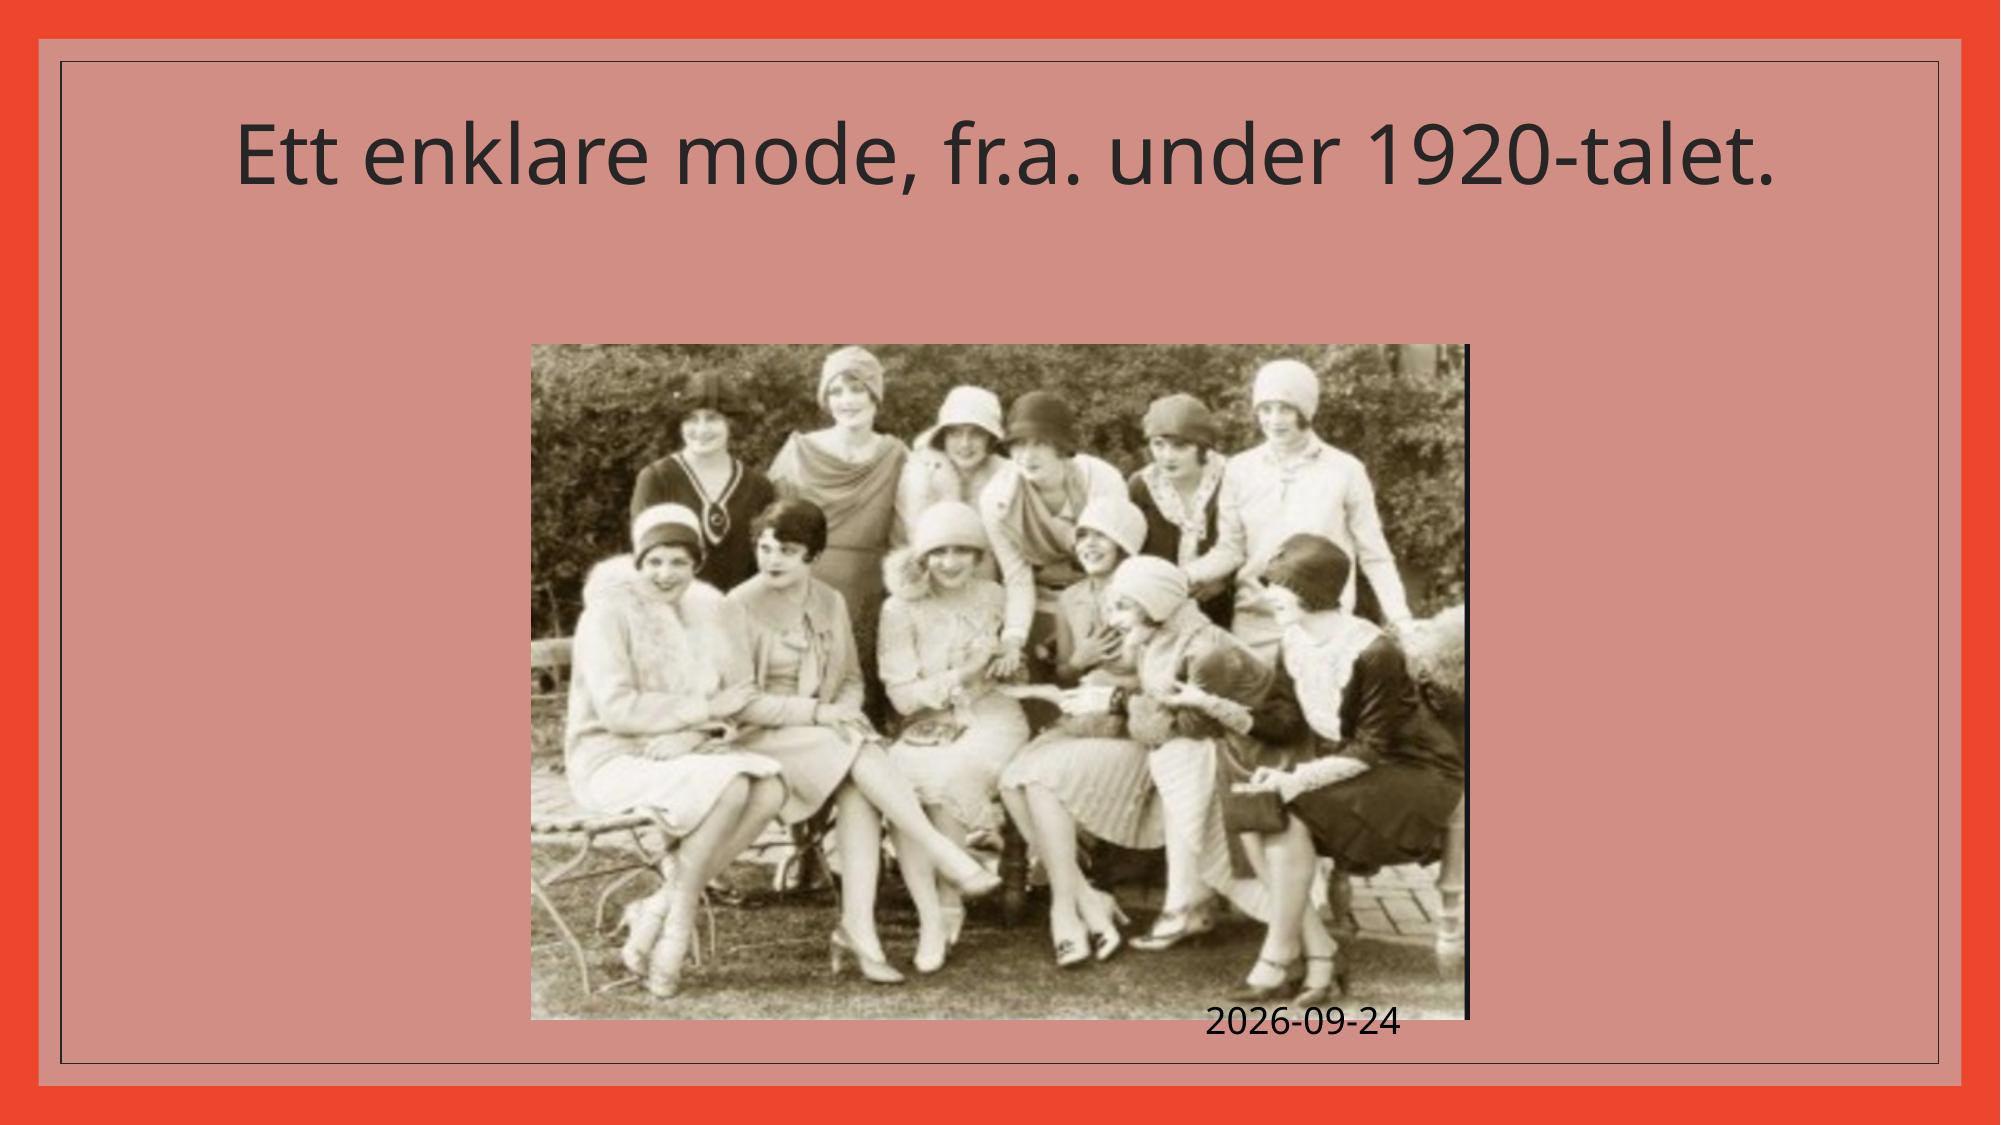

# Ett enklare mode, fr.a. under 1920-talet.